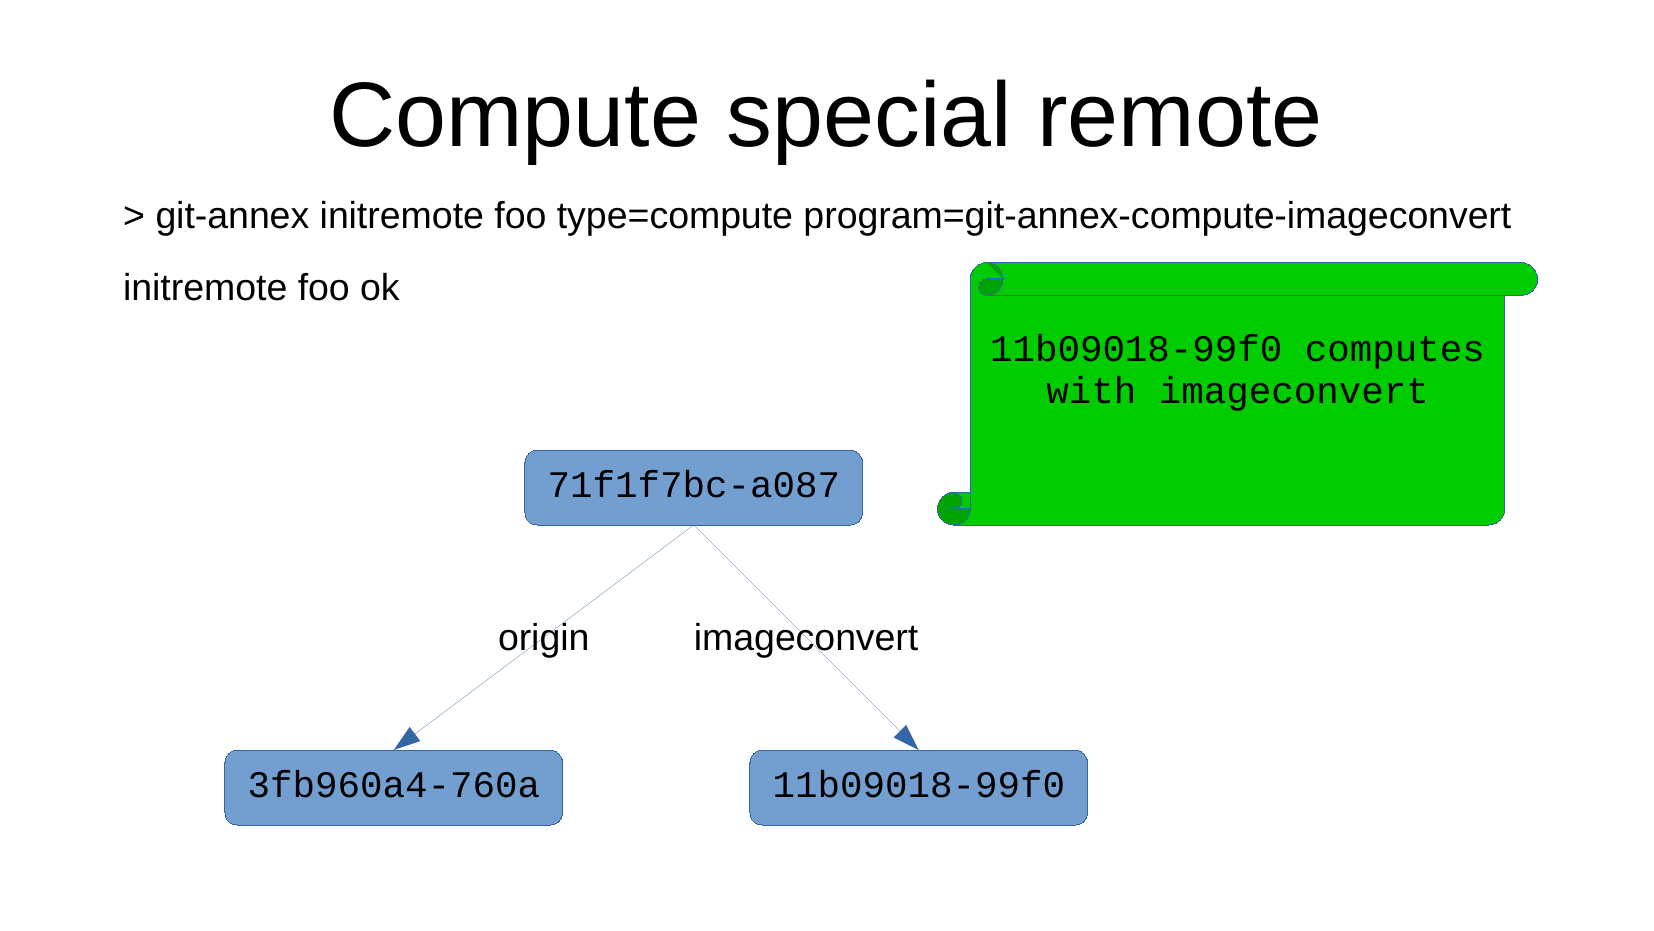

# Compute special remote
> git-annex initremote foo type=compute program=git-annex-compute-imageconvert
initremote foo ok
11b09018-99f0 computes with imageconvert
71f1f7bc-a087
3fb960a4-760a
11b09018-99f0